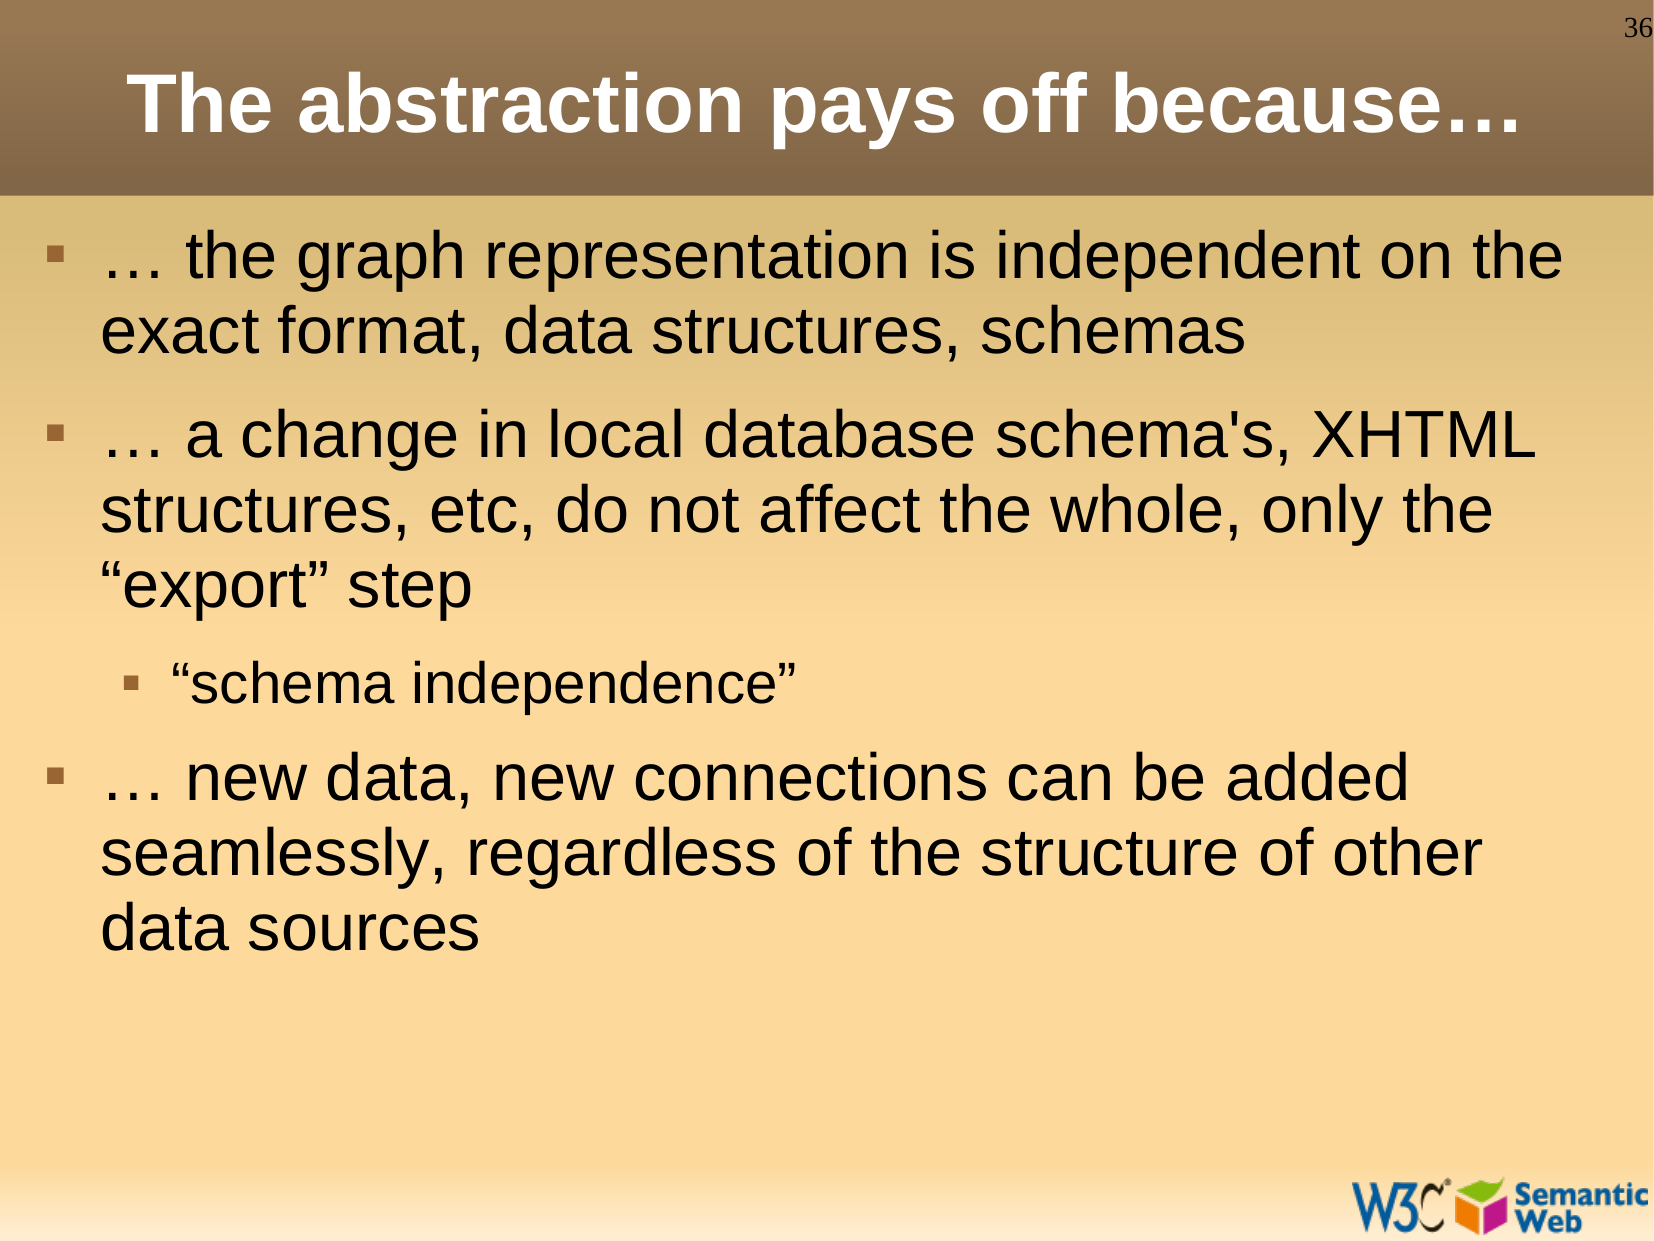

# The abstraction pays off because…
36
… the graph representation is independent on the exact format, data structures, schemas
… a change in local database schema's, XHTML structures, etc, do not affect the whole, only the “export” step
“schema independence”
… new data, new connections can be added seamlessly, regardless of the structure of other data sources